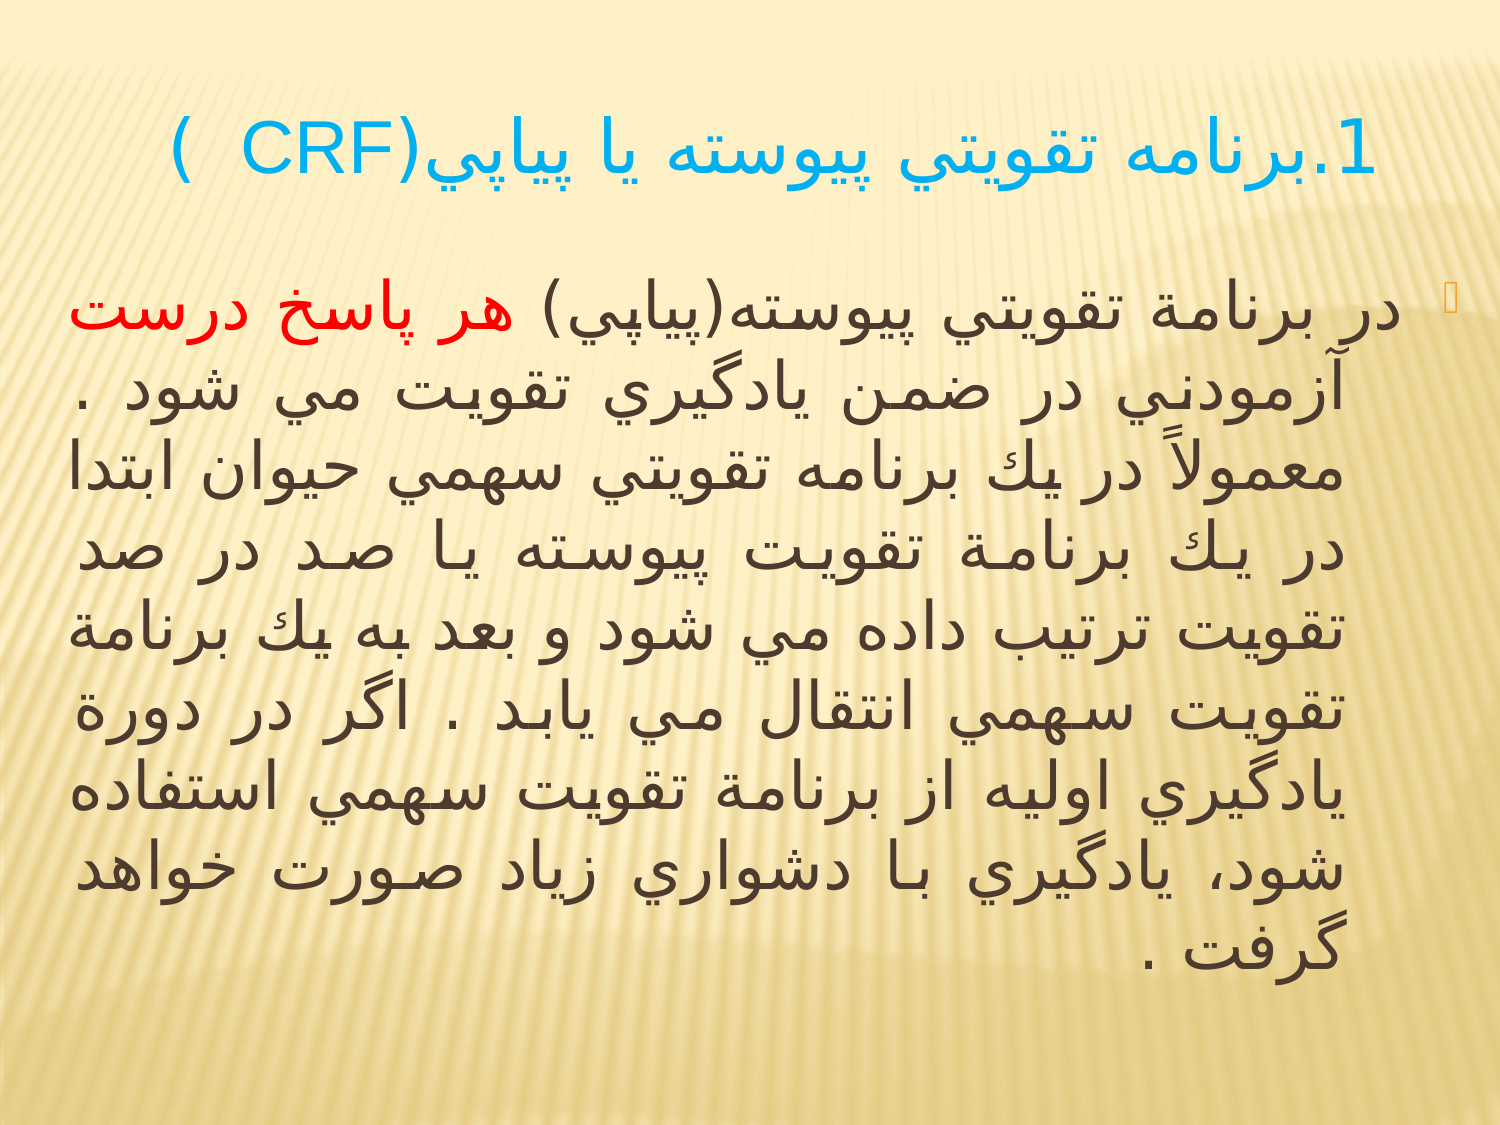

# 1.برنامه تقويتي پيوسته يا پياپي(‍CRF )
در برنامة تقويتي پيوسته(پياپي) هر پاسخ درست آزمودني در ضمن يادگيري تقويت مي شود . معمولاً در يك برنامه تقويتي سهمي حيوان ابتدا در يك برنامة تقويت پيوسته يا صد در صد تقويت ترتيب داده مي شود و بعد به يك برنامة تقويت سهمي انتقال مي يابد . اگر در دورة يادگيري اوليه از برنامة تقويت سهمي استفاده شود، يادگيري با دشواري زياد صورت خواهد گرفت .